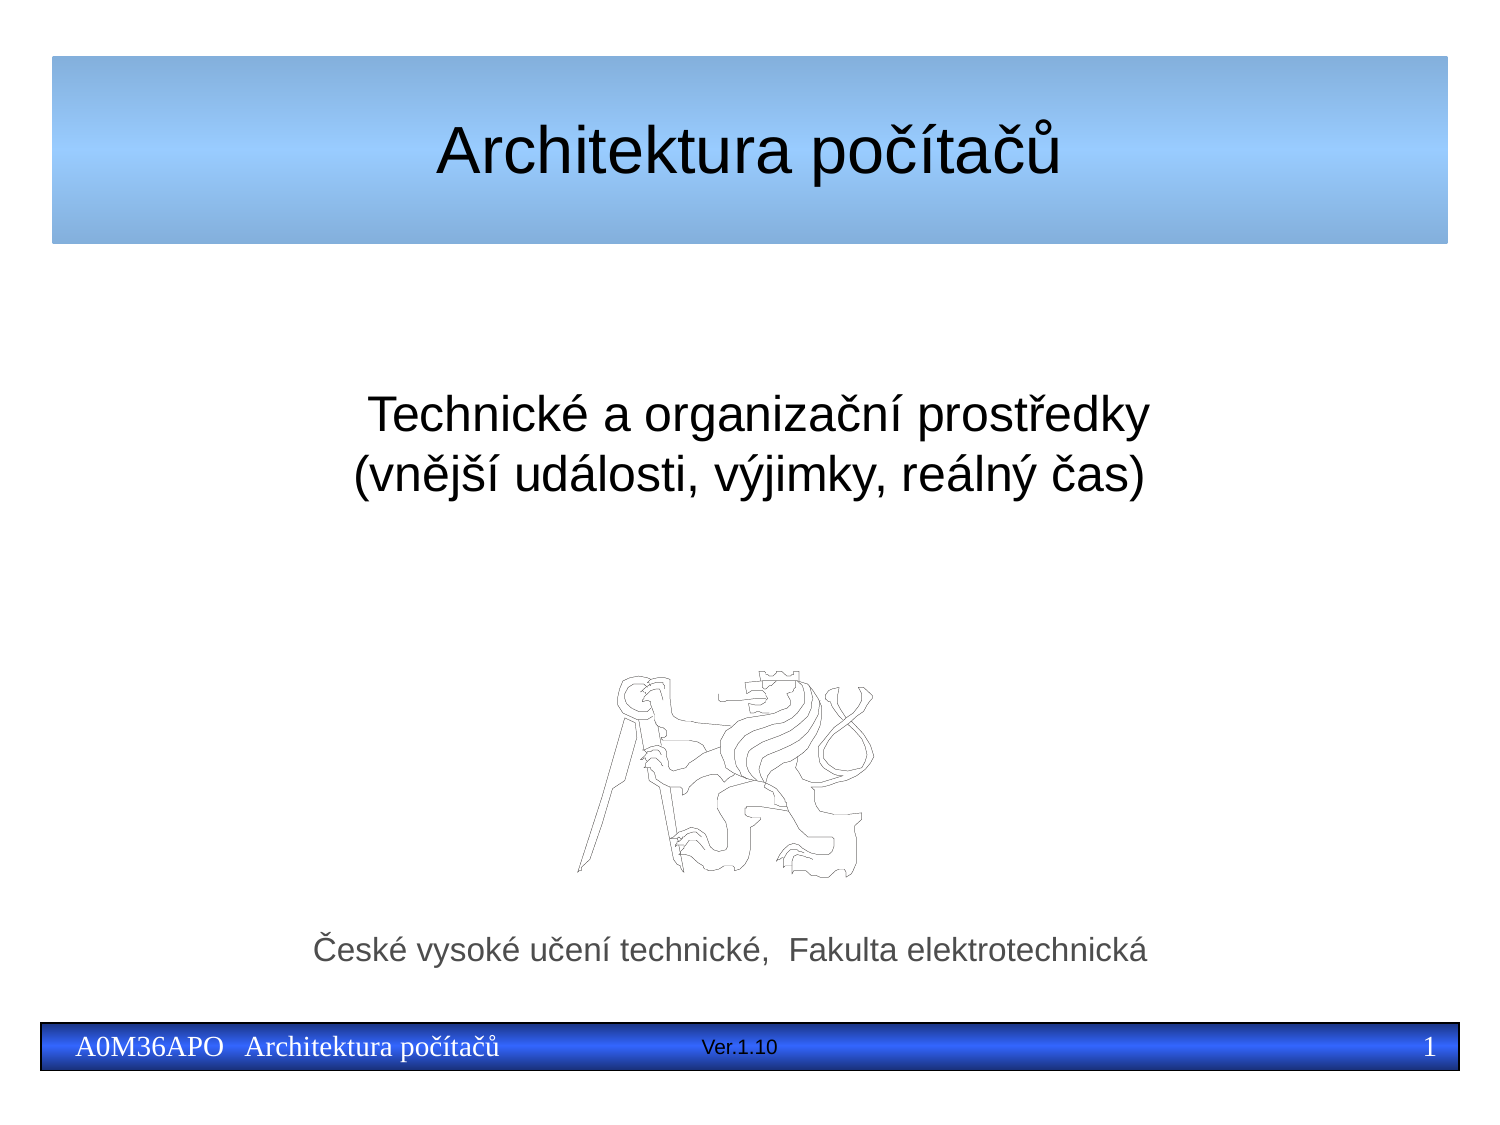

# Architektura počítačů
Technické a organizační prostředky (vnější události, výjimky, reálný čas)‏
České vysoké učení technické, Fakulta elektrotechnická
A0M36APO Architektura počítačů
1
Ver.1.10